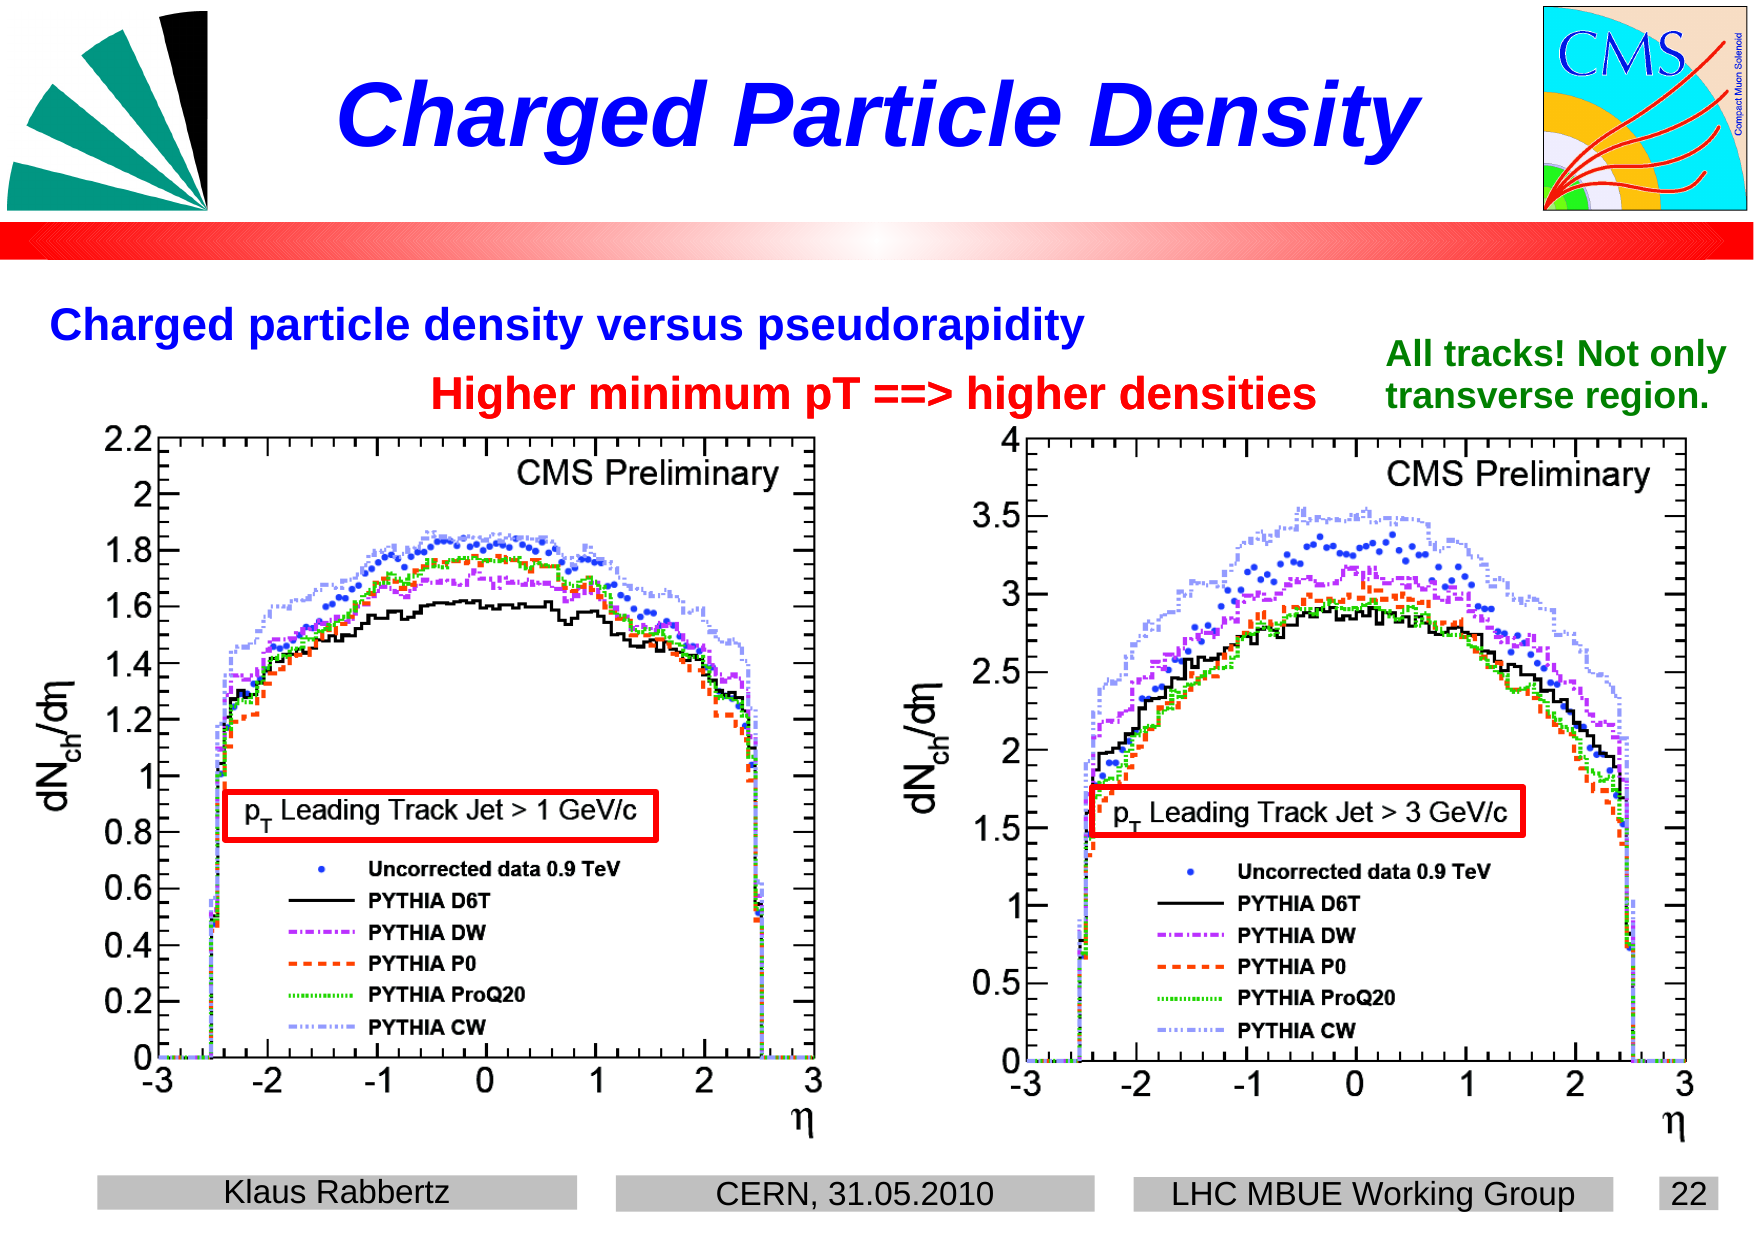

# Charged Particle Density
Charged particle density versus pseudorapidity
All tracks! Not only
transverse region.
Higher minimum pT ==> higher densities
Higher minimum pT ==> higher densities